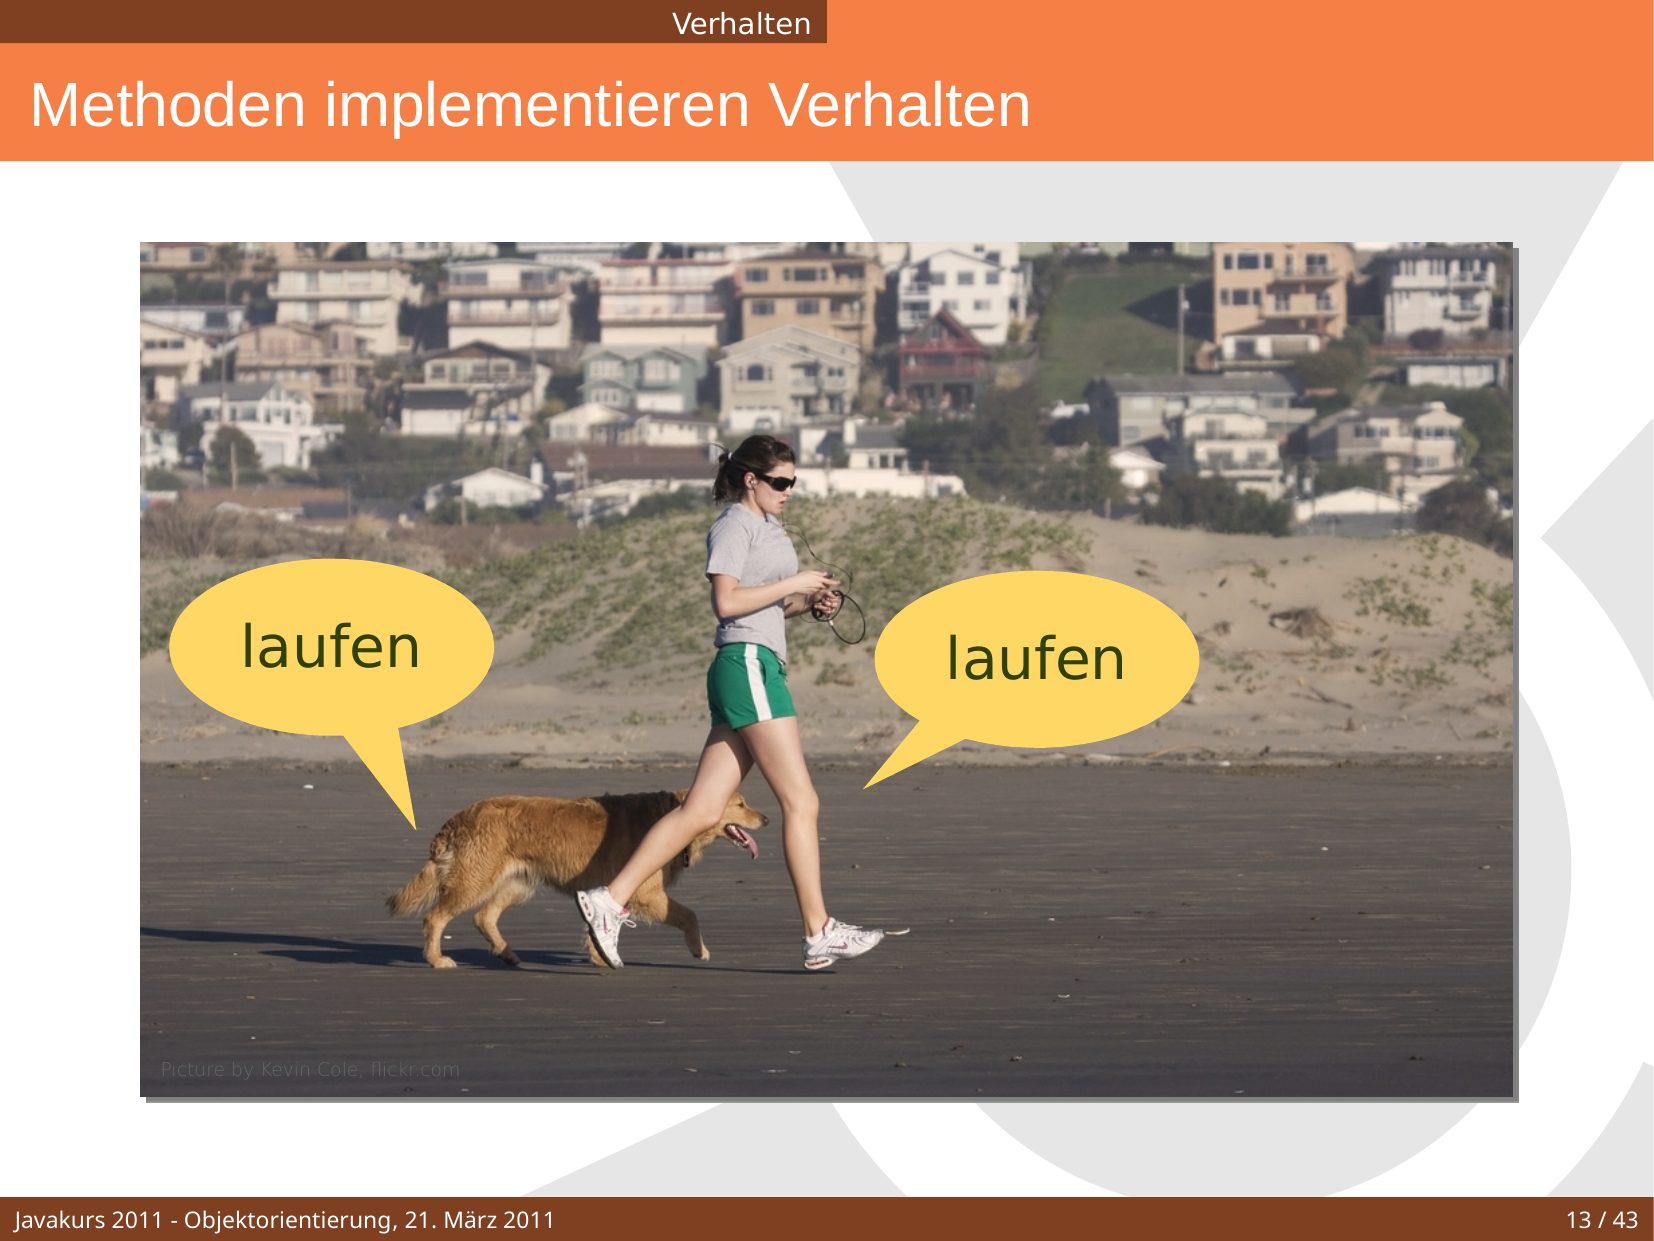

Verhalten
# Methoden implementieren Verhalten
laufen
laufen
Picture by Kevin Cole, flickr.com